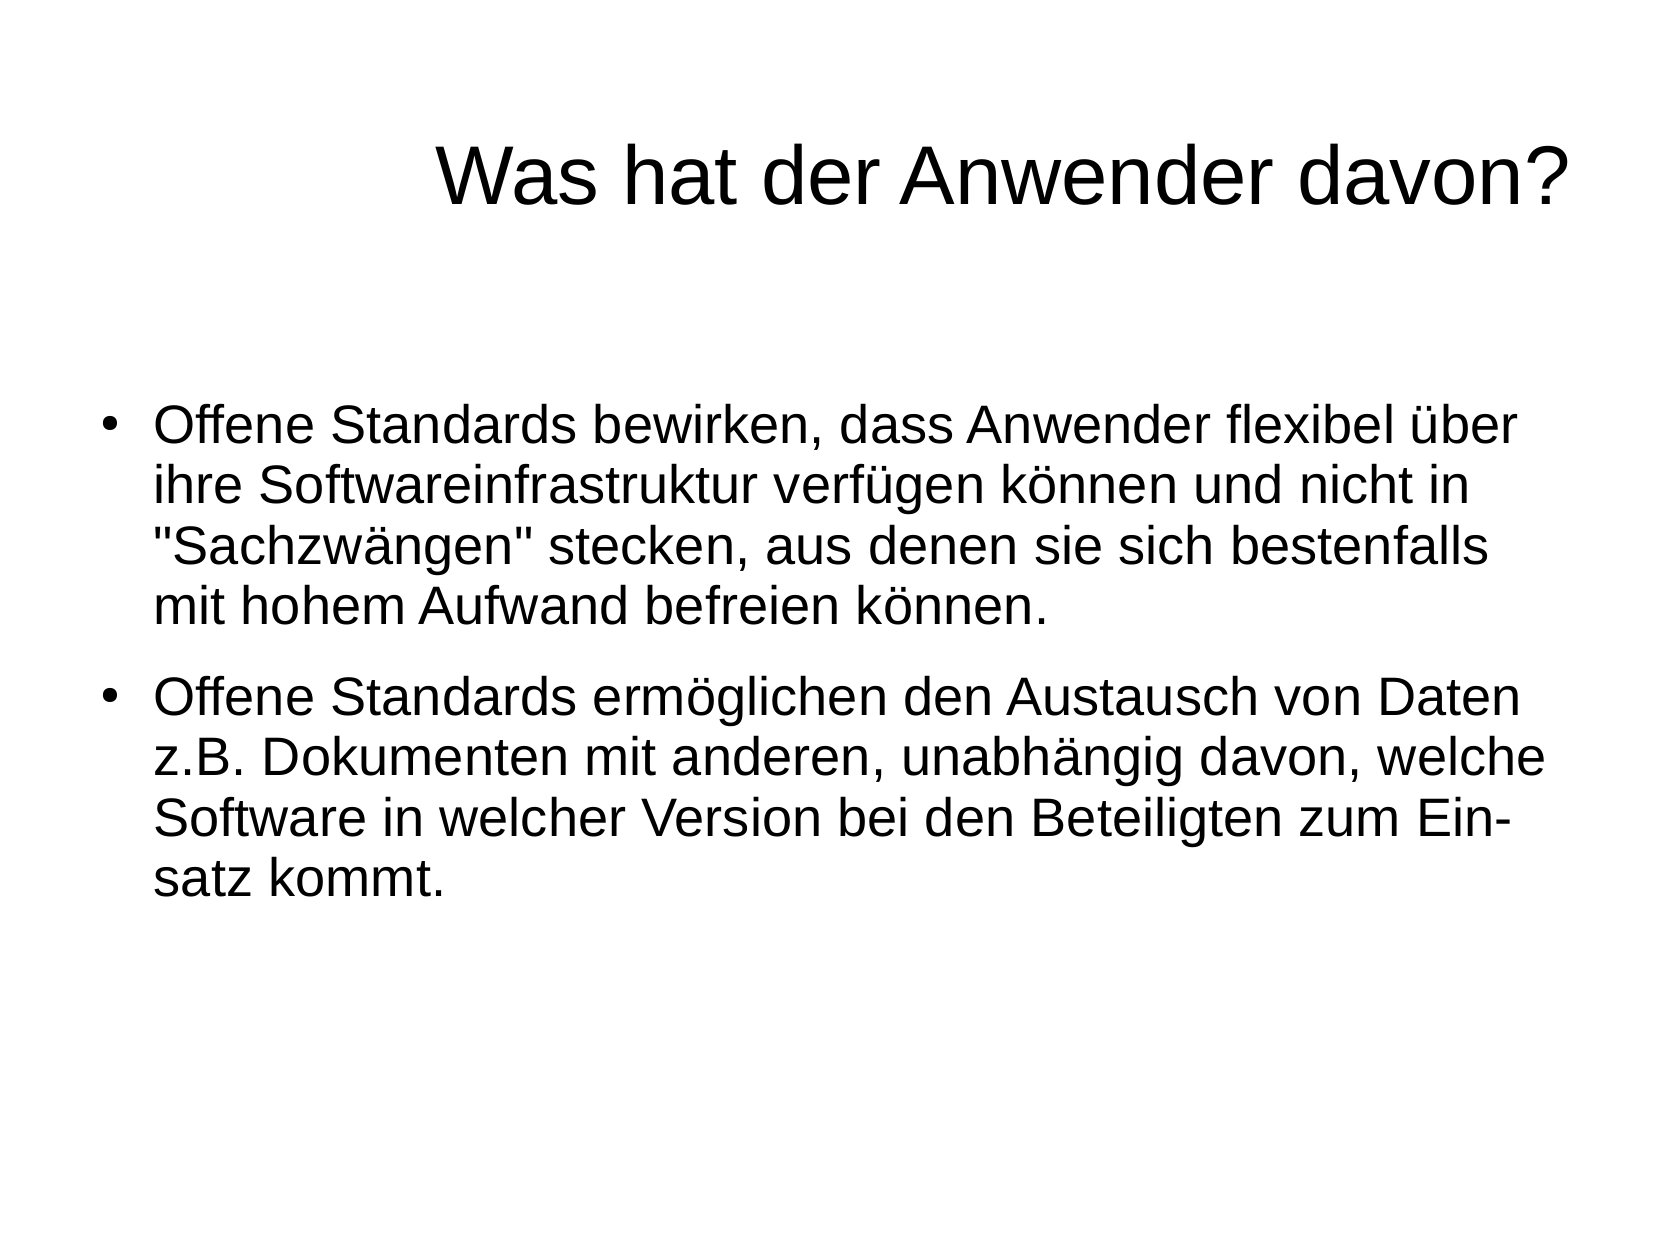

# Was hat der Anwender davon?
Offene Standards bewirken, dass Anwender flexibel über ihre Softwareinfrastruktur verfügen können und nicht in "Sachzwängen" stecken, aus denen sie sich bestenfalls mit hohem Aufwand befreien können.
Offene Standards ermöglichen den Austausch von Daten z.B. Dokumenten mit anderen, unabhängig davon, welche Software in welcher Version bei den Beteiligten zum Ein-satz kommt.